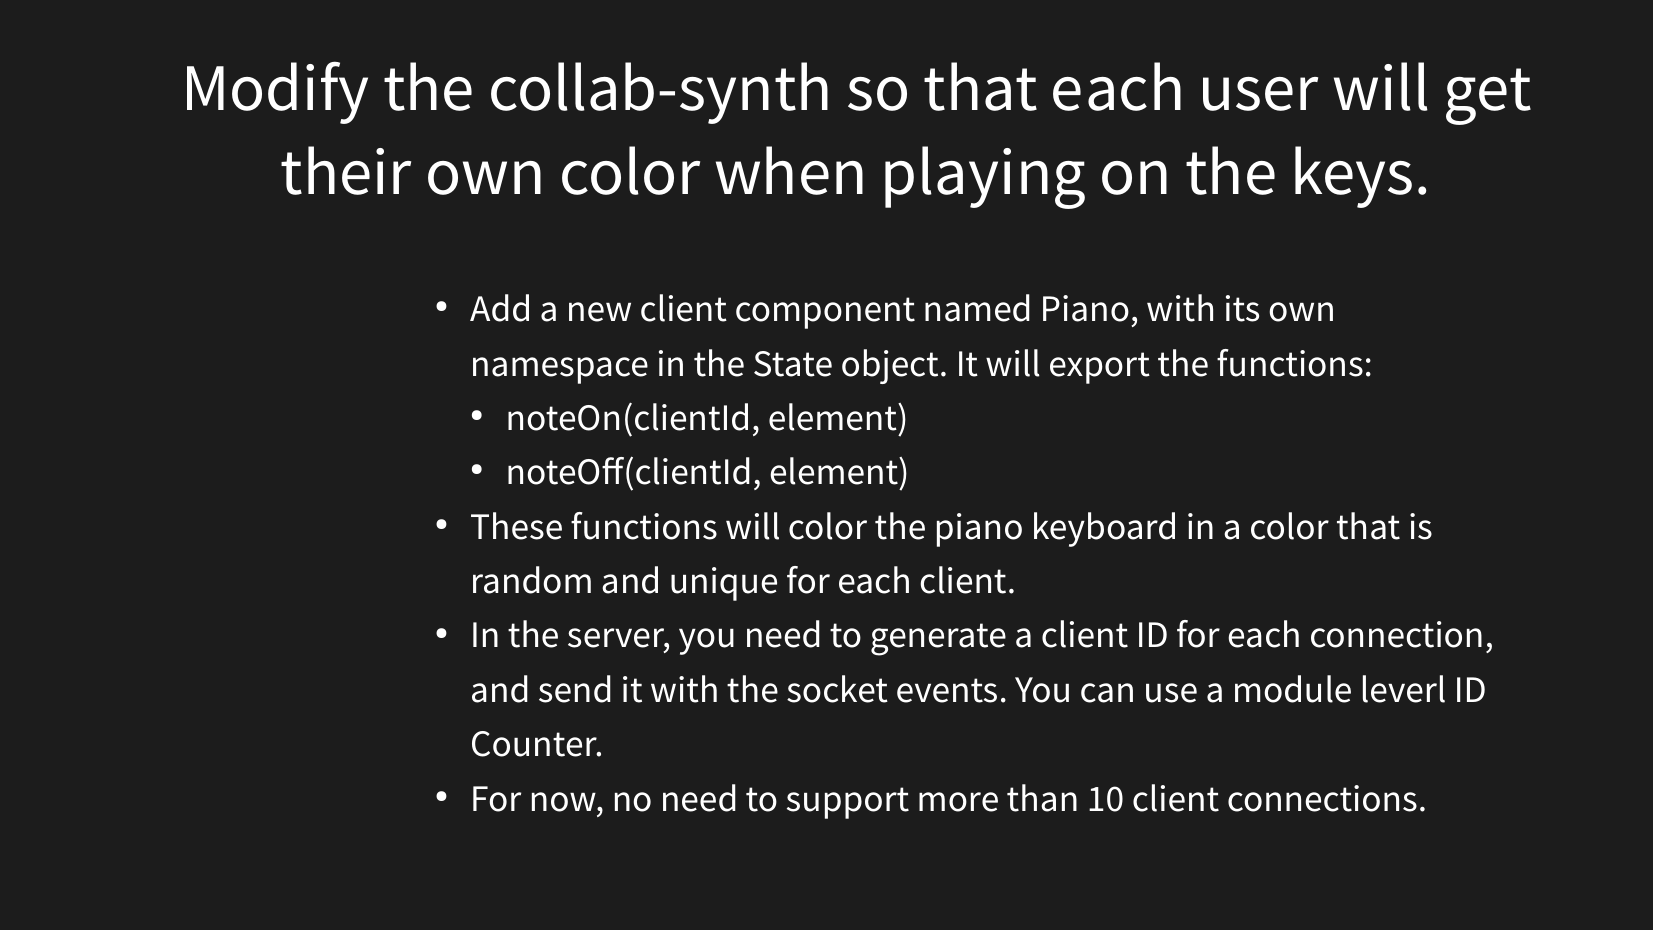

# Modify the collab-synth so that each user will get their own color when playing on the keys.
Add a new client component named Piano, with its own namespace in the State object. It will export the functions:
noteOn(clientId, element)
noteOff(clientId, element)
These functions will color the piano keyboard in a color that is random and unique for each client.
In the server, you need to generate a client ID for each connection, and send it with the socket events. You can use a module leverl ID Counter.
For now, no need to support more than 10 client connections.